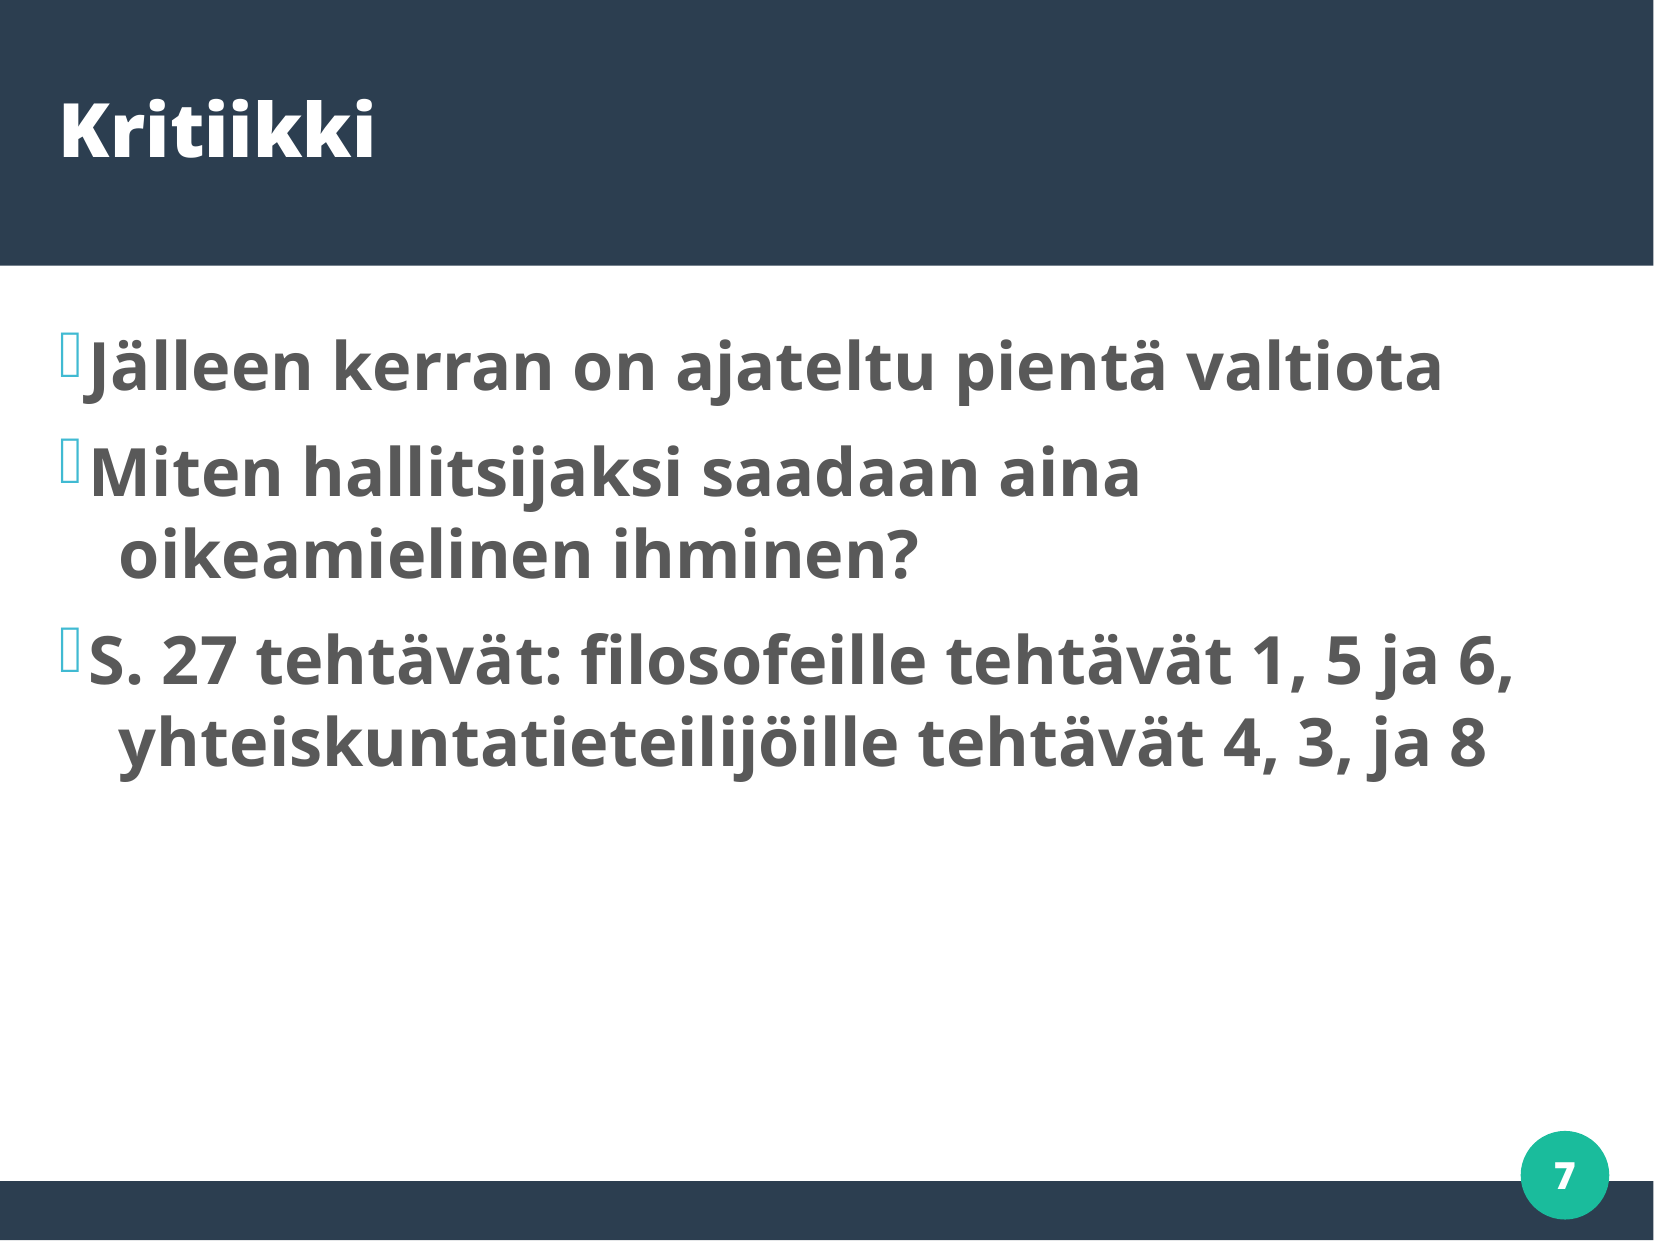

# Kritiikki
Jälleen kerran on ajateltu pientä valtiota
Miten hallitsijaksi saadaan aina oikeamielinen ihminen?
S. 27 tehtävät: filosofeille tehtävät 1, 5 ja 6, yhteiskuntatieteilijöille tehtävät 4, 3, ja 8
7